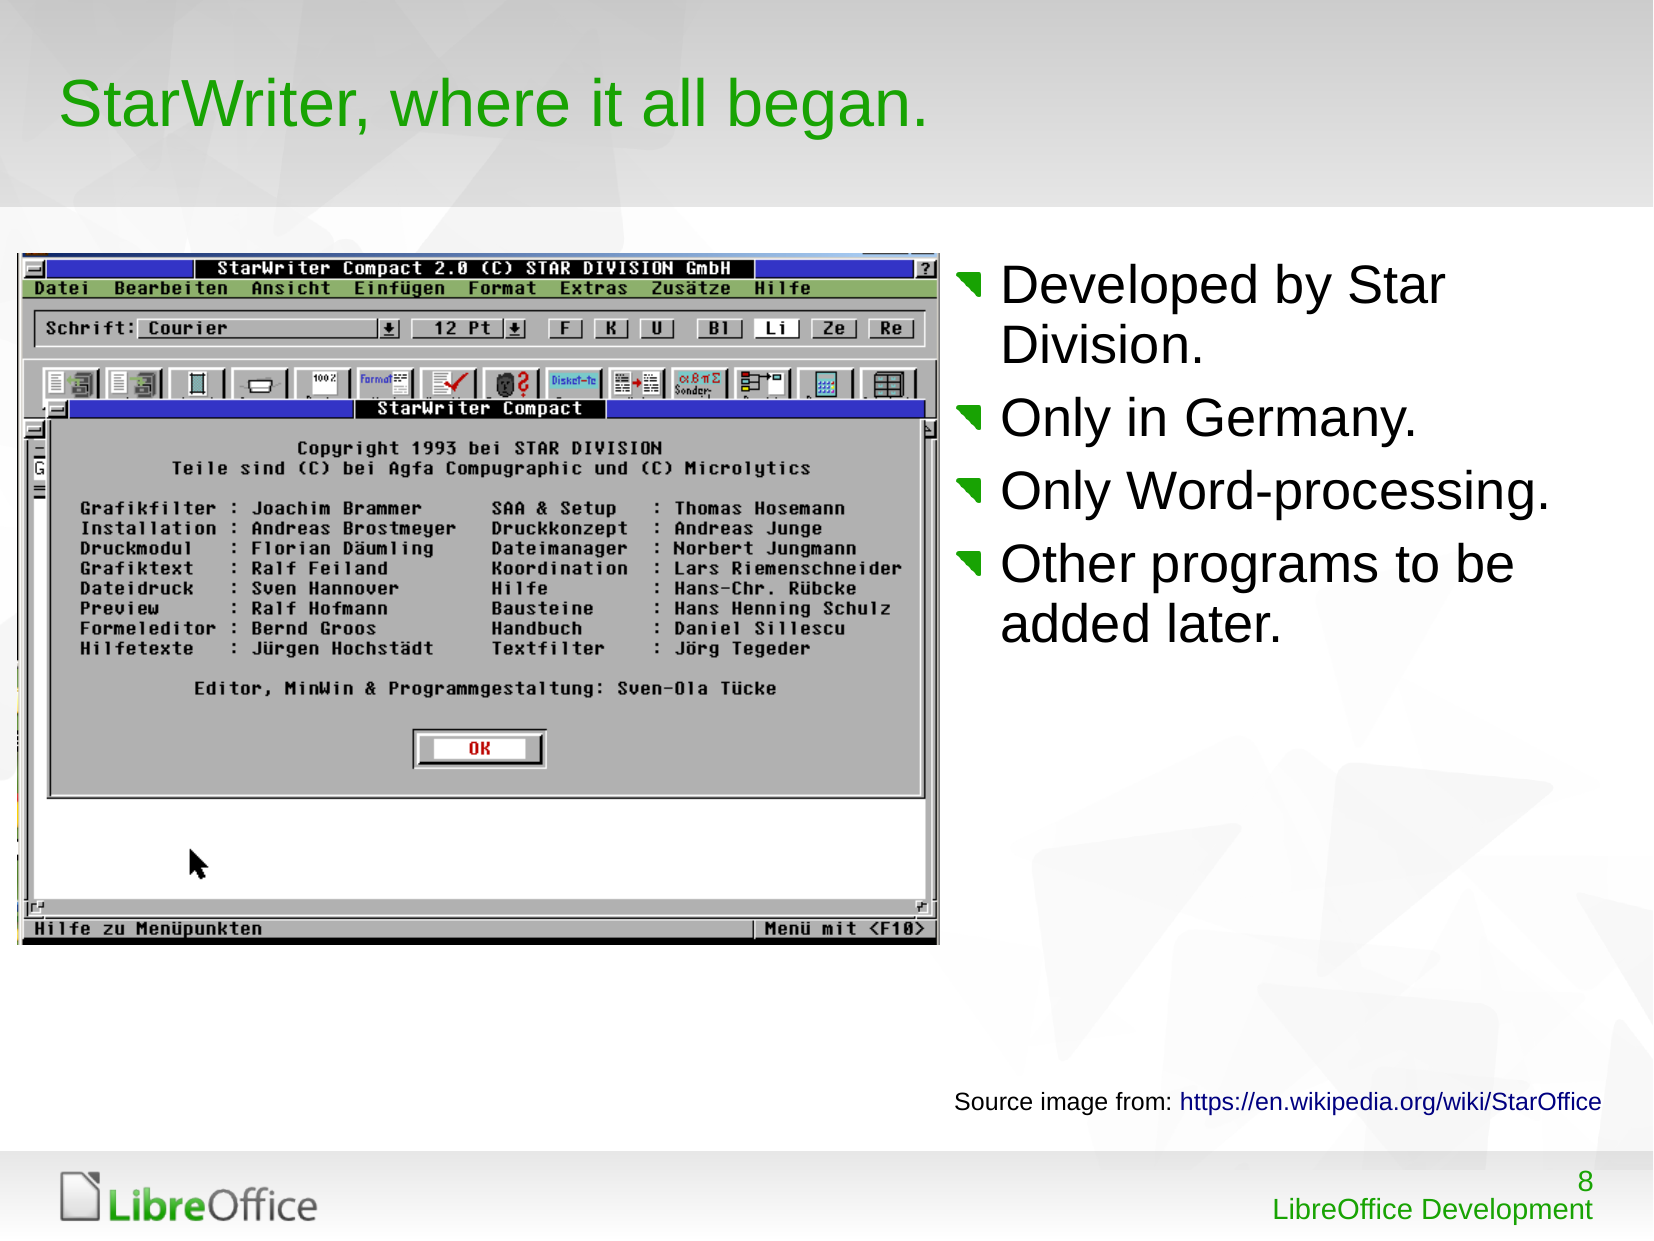

# StarWriter, where it all began.
Developed by Star Division.
Only in Germany.
Only Word-processing.
Other programs to be added later.
Source image from: https://en.wikipedia.org/wiki/StarOffice
8
LibreOffice Development